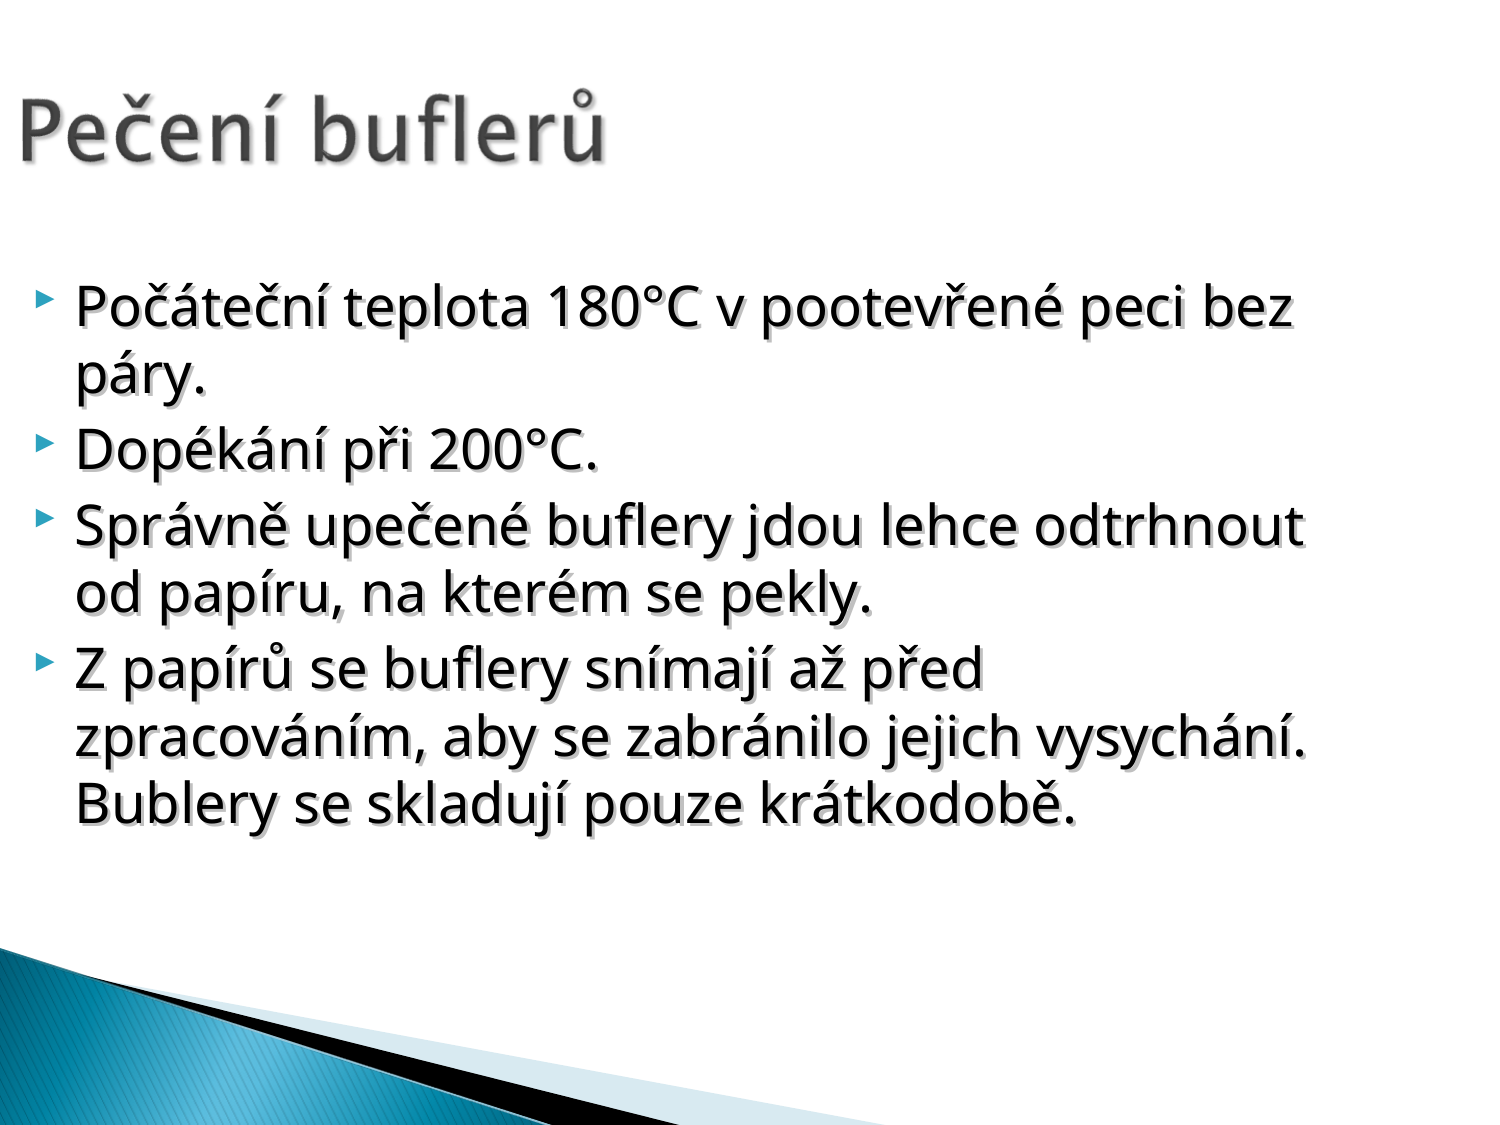

Počáteční teplota 180°C v pootevřené peci bez páry.
Dopékání při 200°C.
Správně upečené buflery jdou lehce odtrhnout od papíru, na kterém se pekly.
Z papírů se buflery snímají až před zpracováním, aby se zabránilo jejich vysychání. Bublery se skladují pouze krátkodobě.